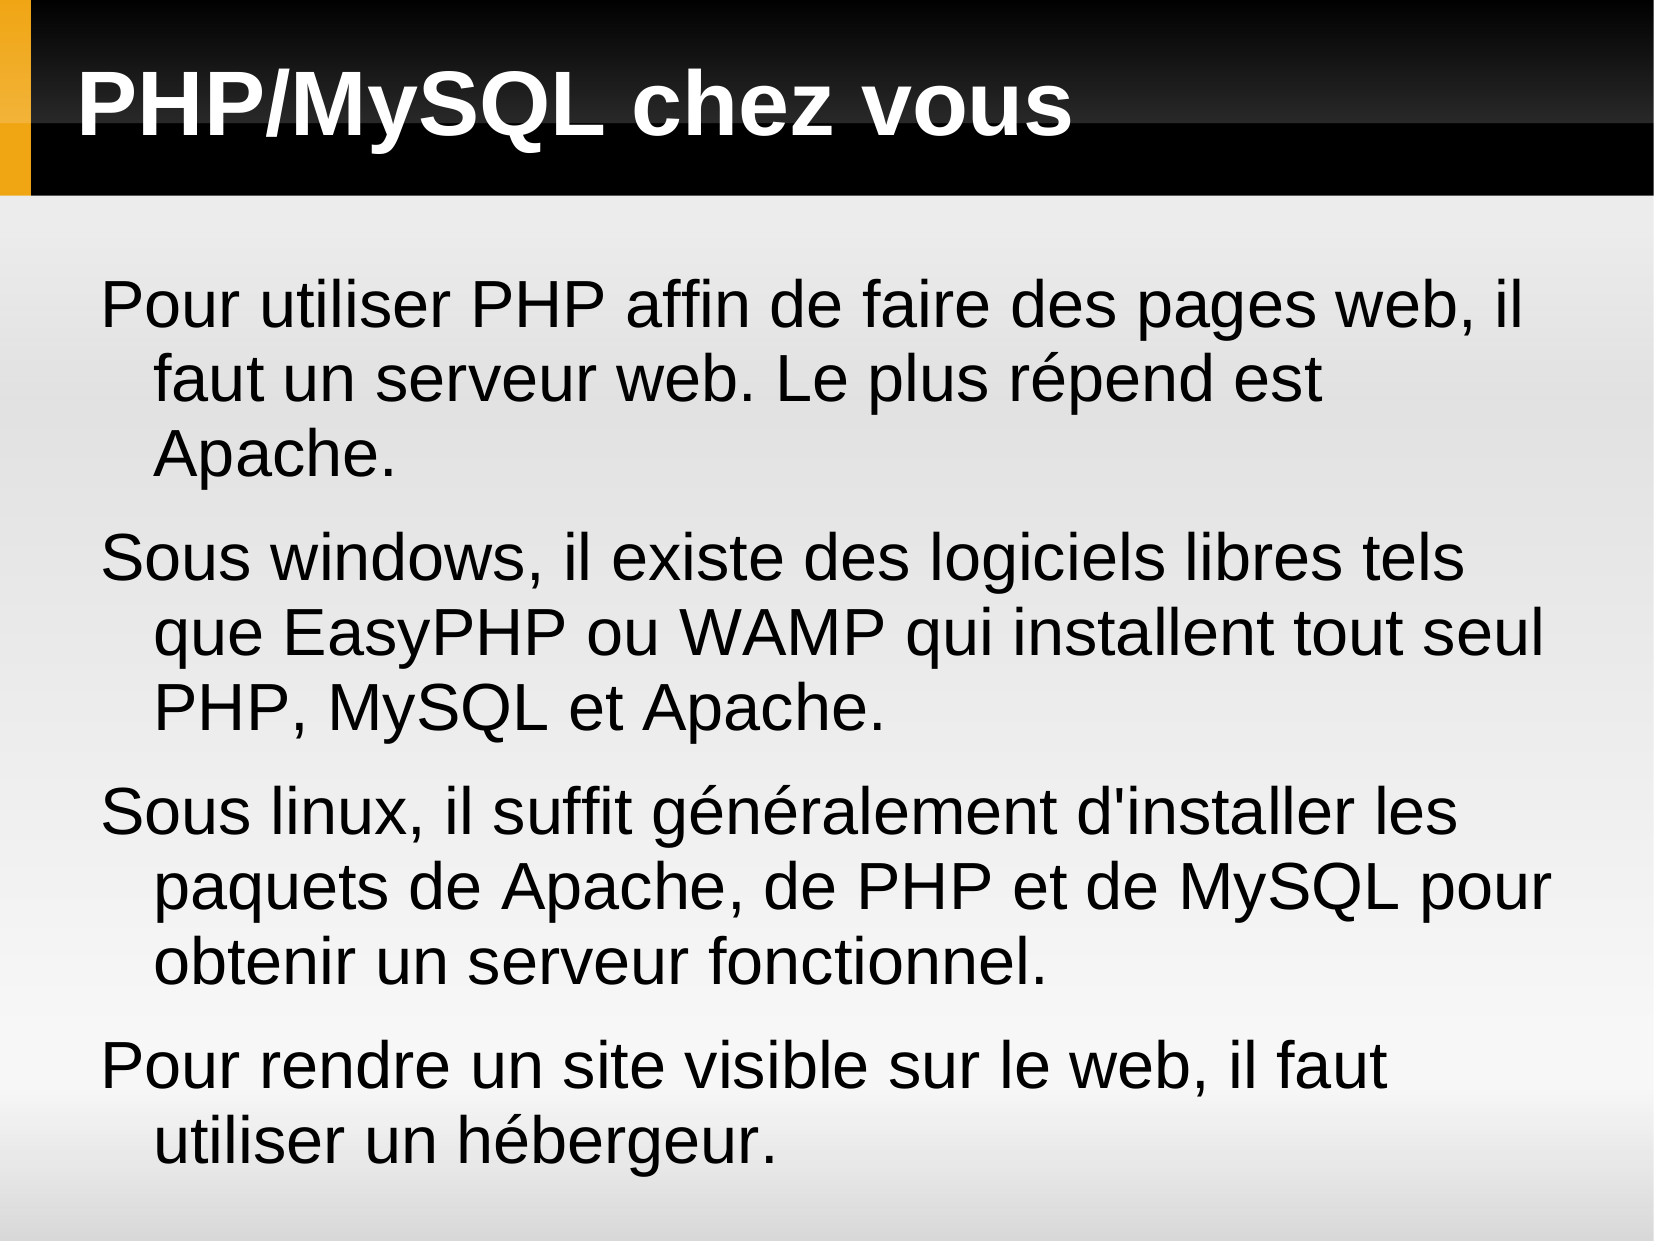

# PHP/MySQL chez vous
Pour utiliser PHP affin de faire des pages web, il faut un serveur web. Le plus répend est Apache.
Sous windows, il existe des logiciels libres tels que EasyPHP ou WAMP qui installent tout seul PHP, MySQL et Apache.
Sous linux, il suffit généralement d'installer les paquets de Apache, de PHP et de MySQL pour obtenir un serveur fonctionnel.
Pour rendre un site visible sur le web, il faut utiliser un hébergeur.